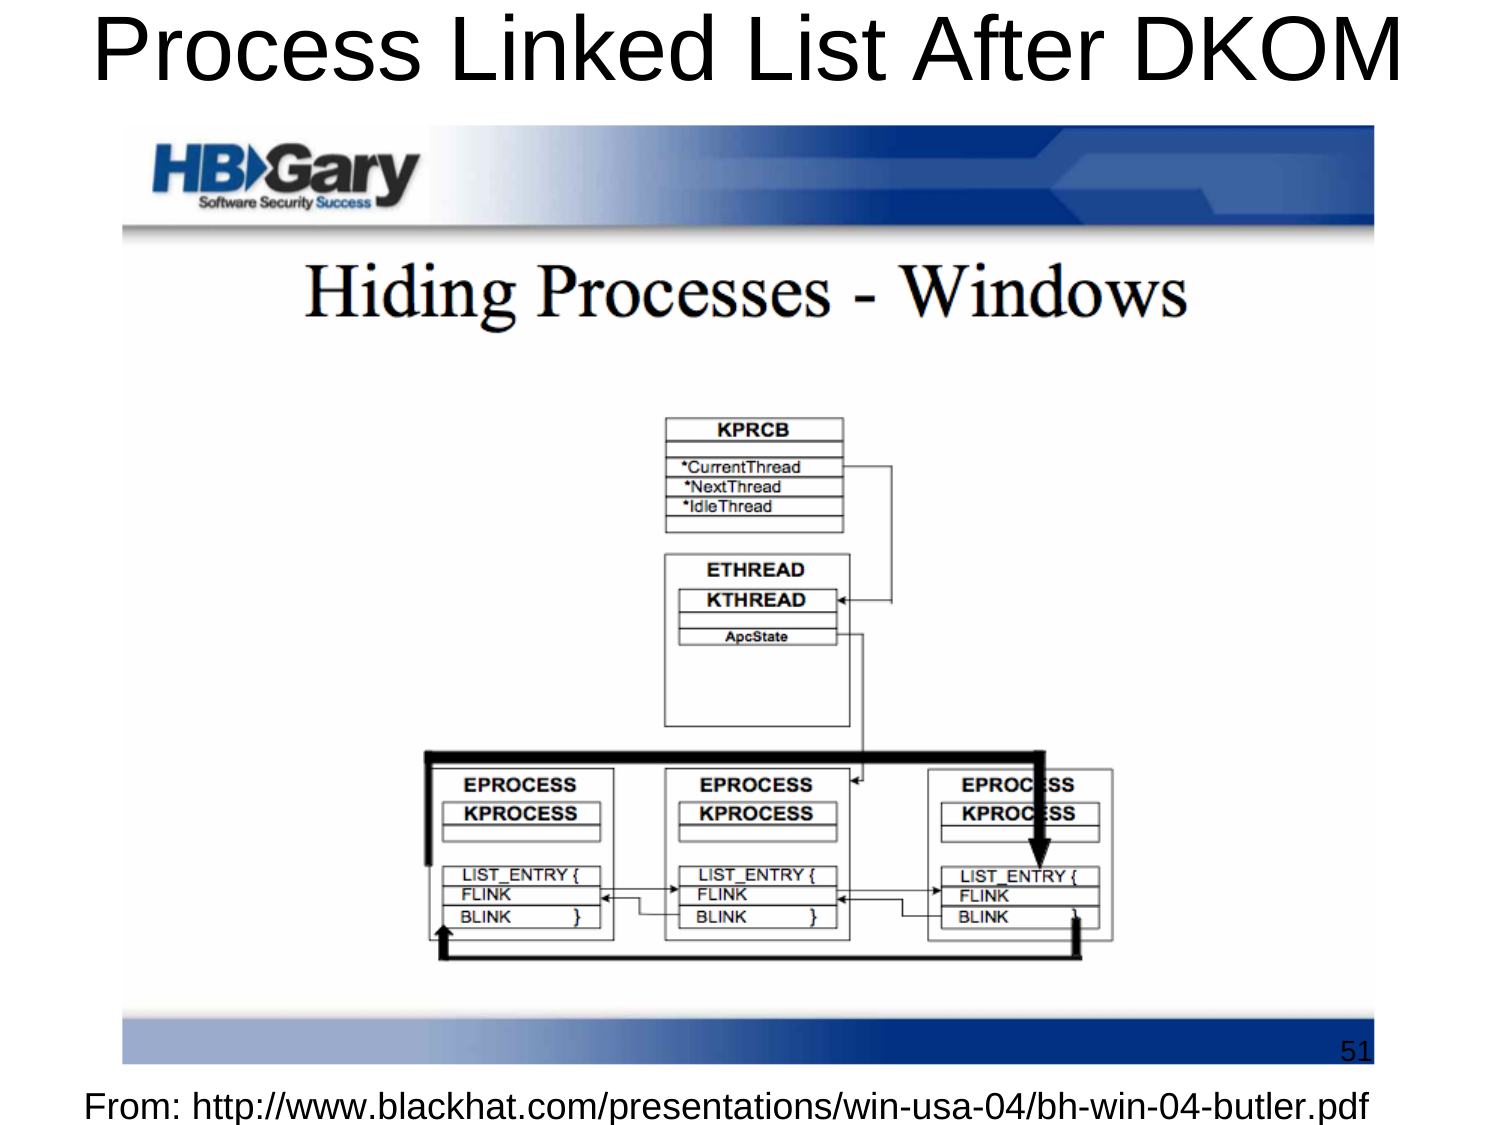

# Process Linked List After DKOM
From: http://www.blackhat.com/presentations/win-usa-04/bh-win-04-butler.pdf